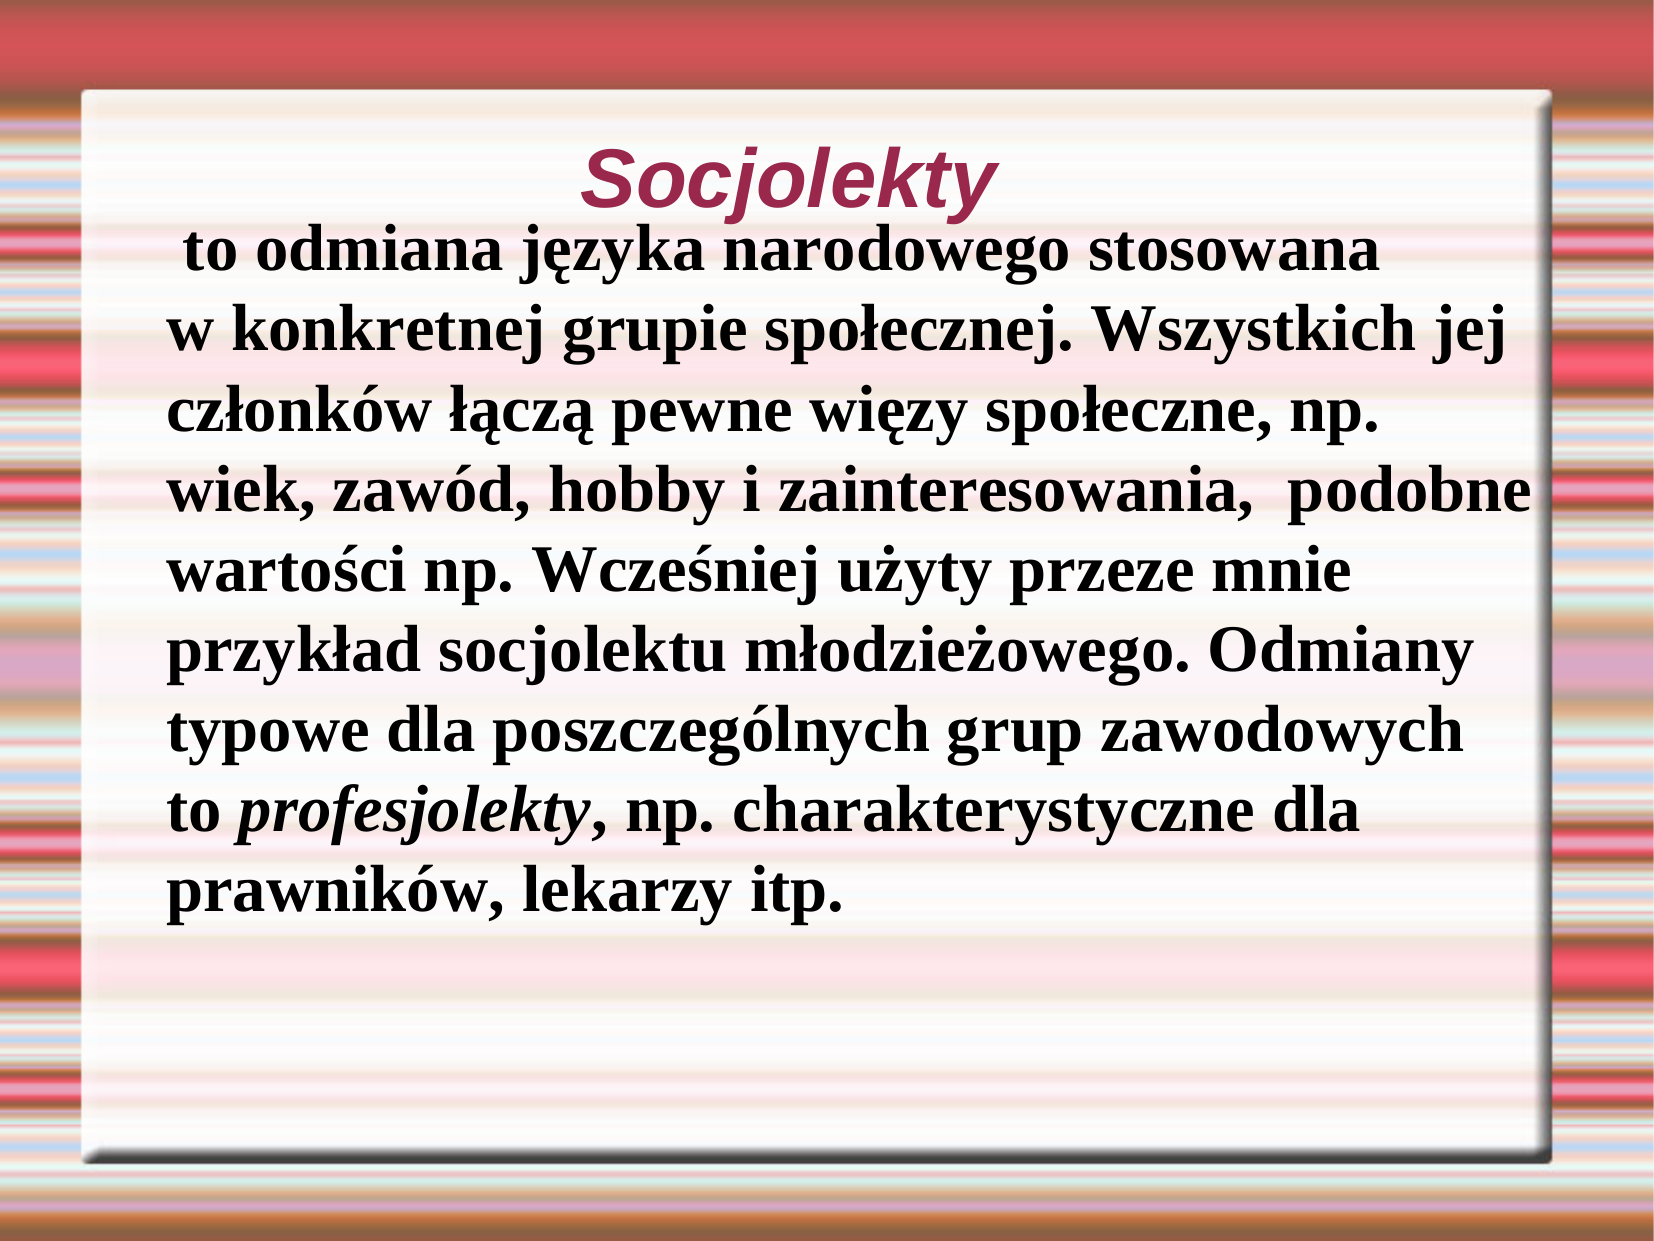

# Socjolekty
 to odmiana języka narodowego stosowana
w konkretnej grupie społecznej. Wszystkich jej członków łączą pewne więzy społeczne, np. wiek, zawód, hobby i zainteresowania, podobne wartości np. Wcześniej użyty przeze mnie przykład socjolektu młodzieżowego. Odmiany typowe dla poszczególnych grup zawodowych
to profesjolekty, np. charakterystyczne dla prawników, lekarzy itp.